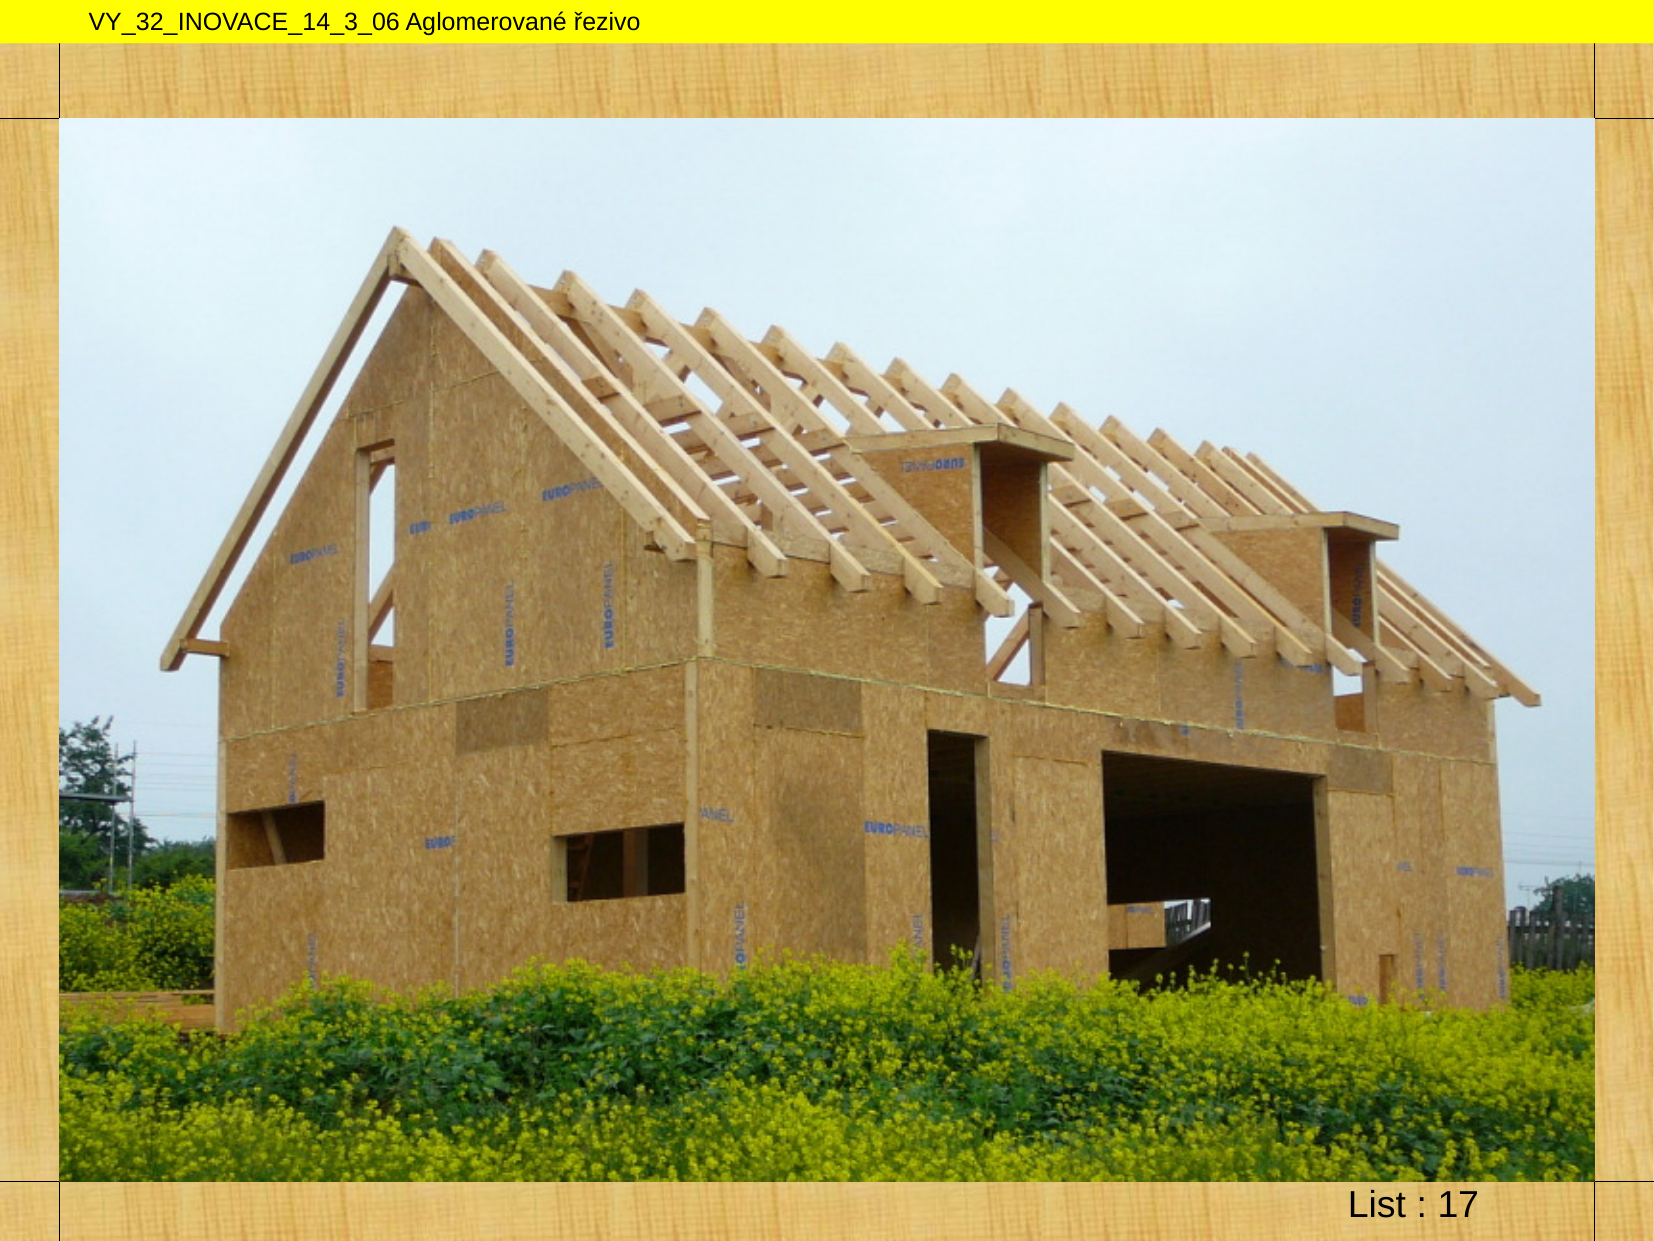

VY_32_INOVACE_14_3_06 Aglomerované řezivo
	VY_32_INOVACE_14_3_06 Aglomerované řezivo
List :